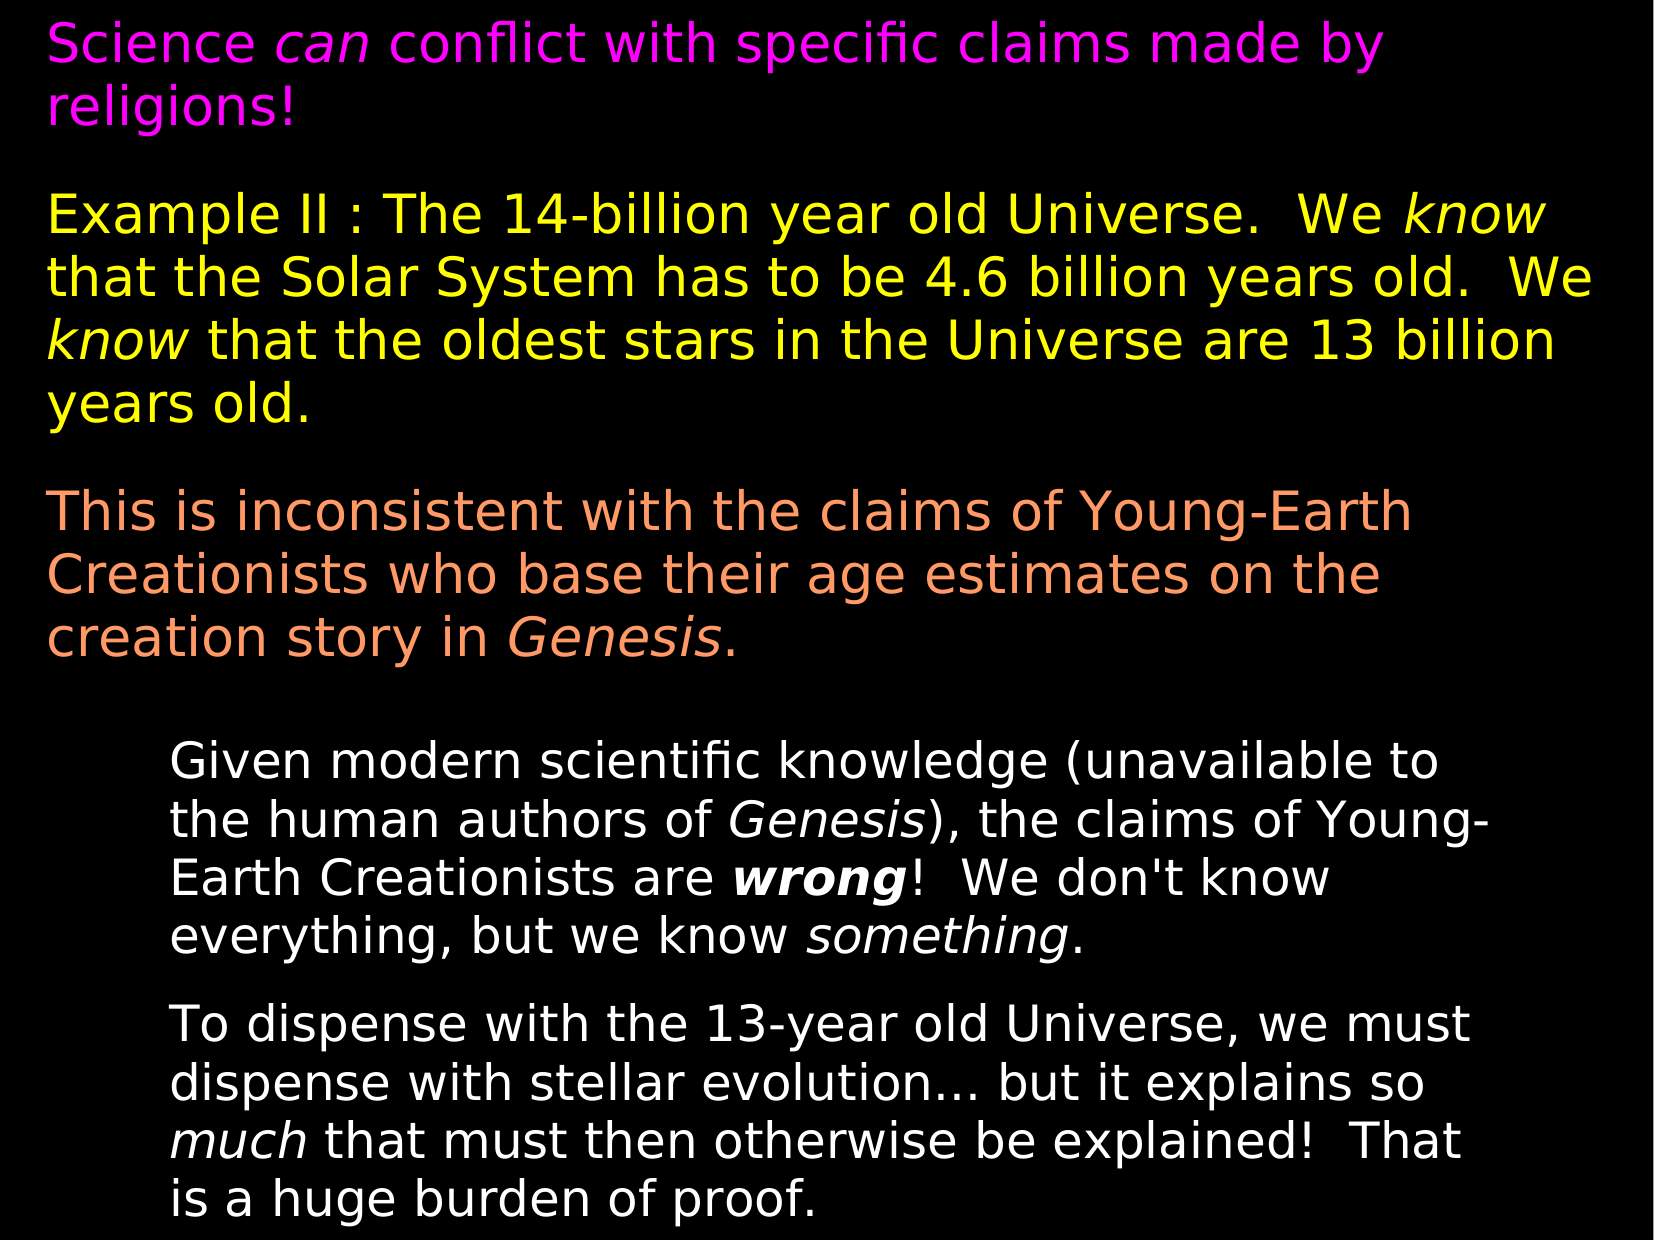

Science can conflict with specific claims made by religions!
Example II : The 14-billion year old Universe. We know that the Solar System has to be 4.6 billion years old. We know that the oldest stars in the Universe are 13 billion years old.
This is inconsistent with the claims of Young-Earth Creationists who base their age estimates on the creation story in Genesis.
Given modern scientific knowledge (unavailable to the human authors of Genesis), the claims of Young-Earth Creationists are wrong! We don't know everything, but we know something.
To dispense with the 13-year old Universe, we must dispense with stellar evolution... but it explains so much that must then otherwise be explained! That is a huge burden of proof.